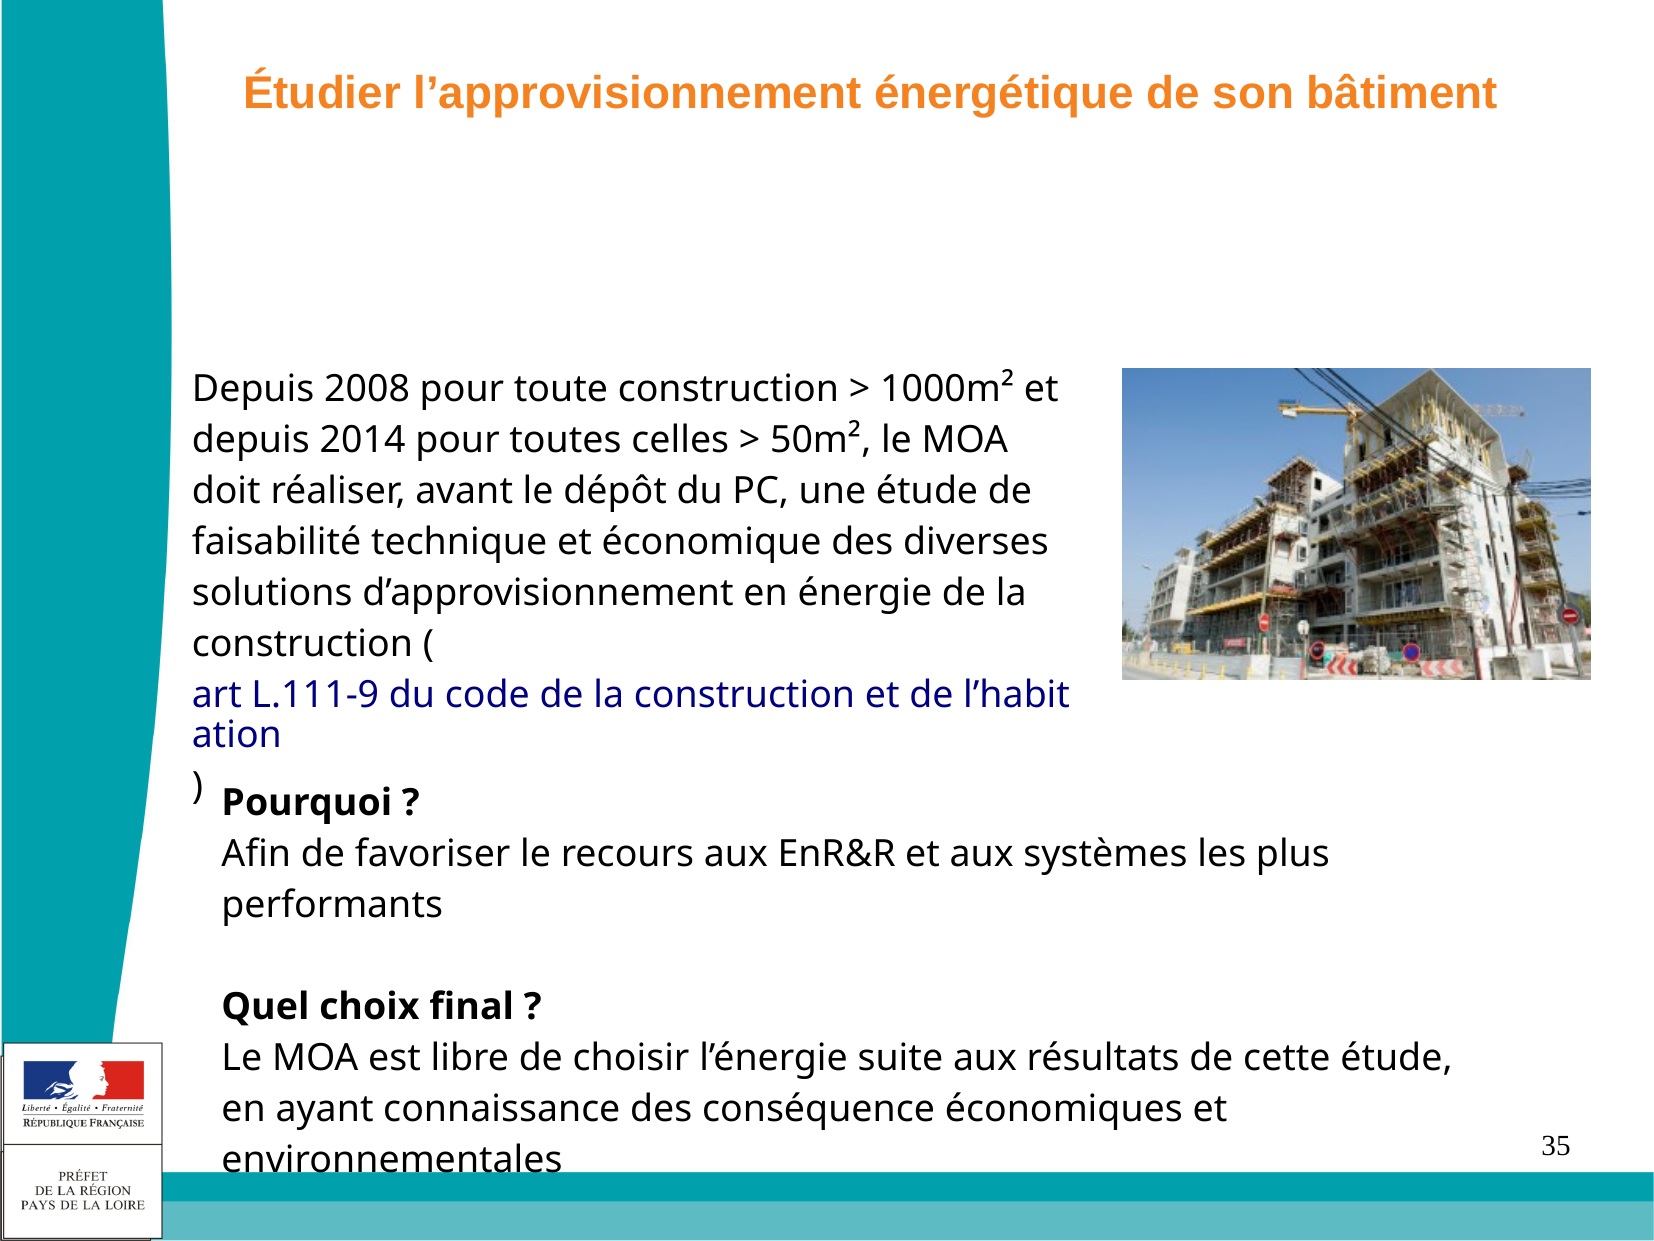

Étudier l’approvisionnement énergétique de son bâtiment
Depuis 2008 pour toute construction > 1000m² et depuis 2014 pour toutes celles > 50m², le MOA doit réaliser, avant le dépôt du PC, une étude de faisabilité technique et économique des diverses solutions d’approvisionnement en énergie de la construction (art L.111-9 du code de la construction et de l’habitation)
Pourquoi ?
Afin de favoriser le recours aux EnR&R et aux systèmes les plus performants
Quel choix final ?
Le MOA est libre de choisir l’énergie suite aux résultats de cette étude, en ayant connaissance des conséquence économiques et environnementales
35